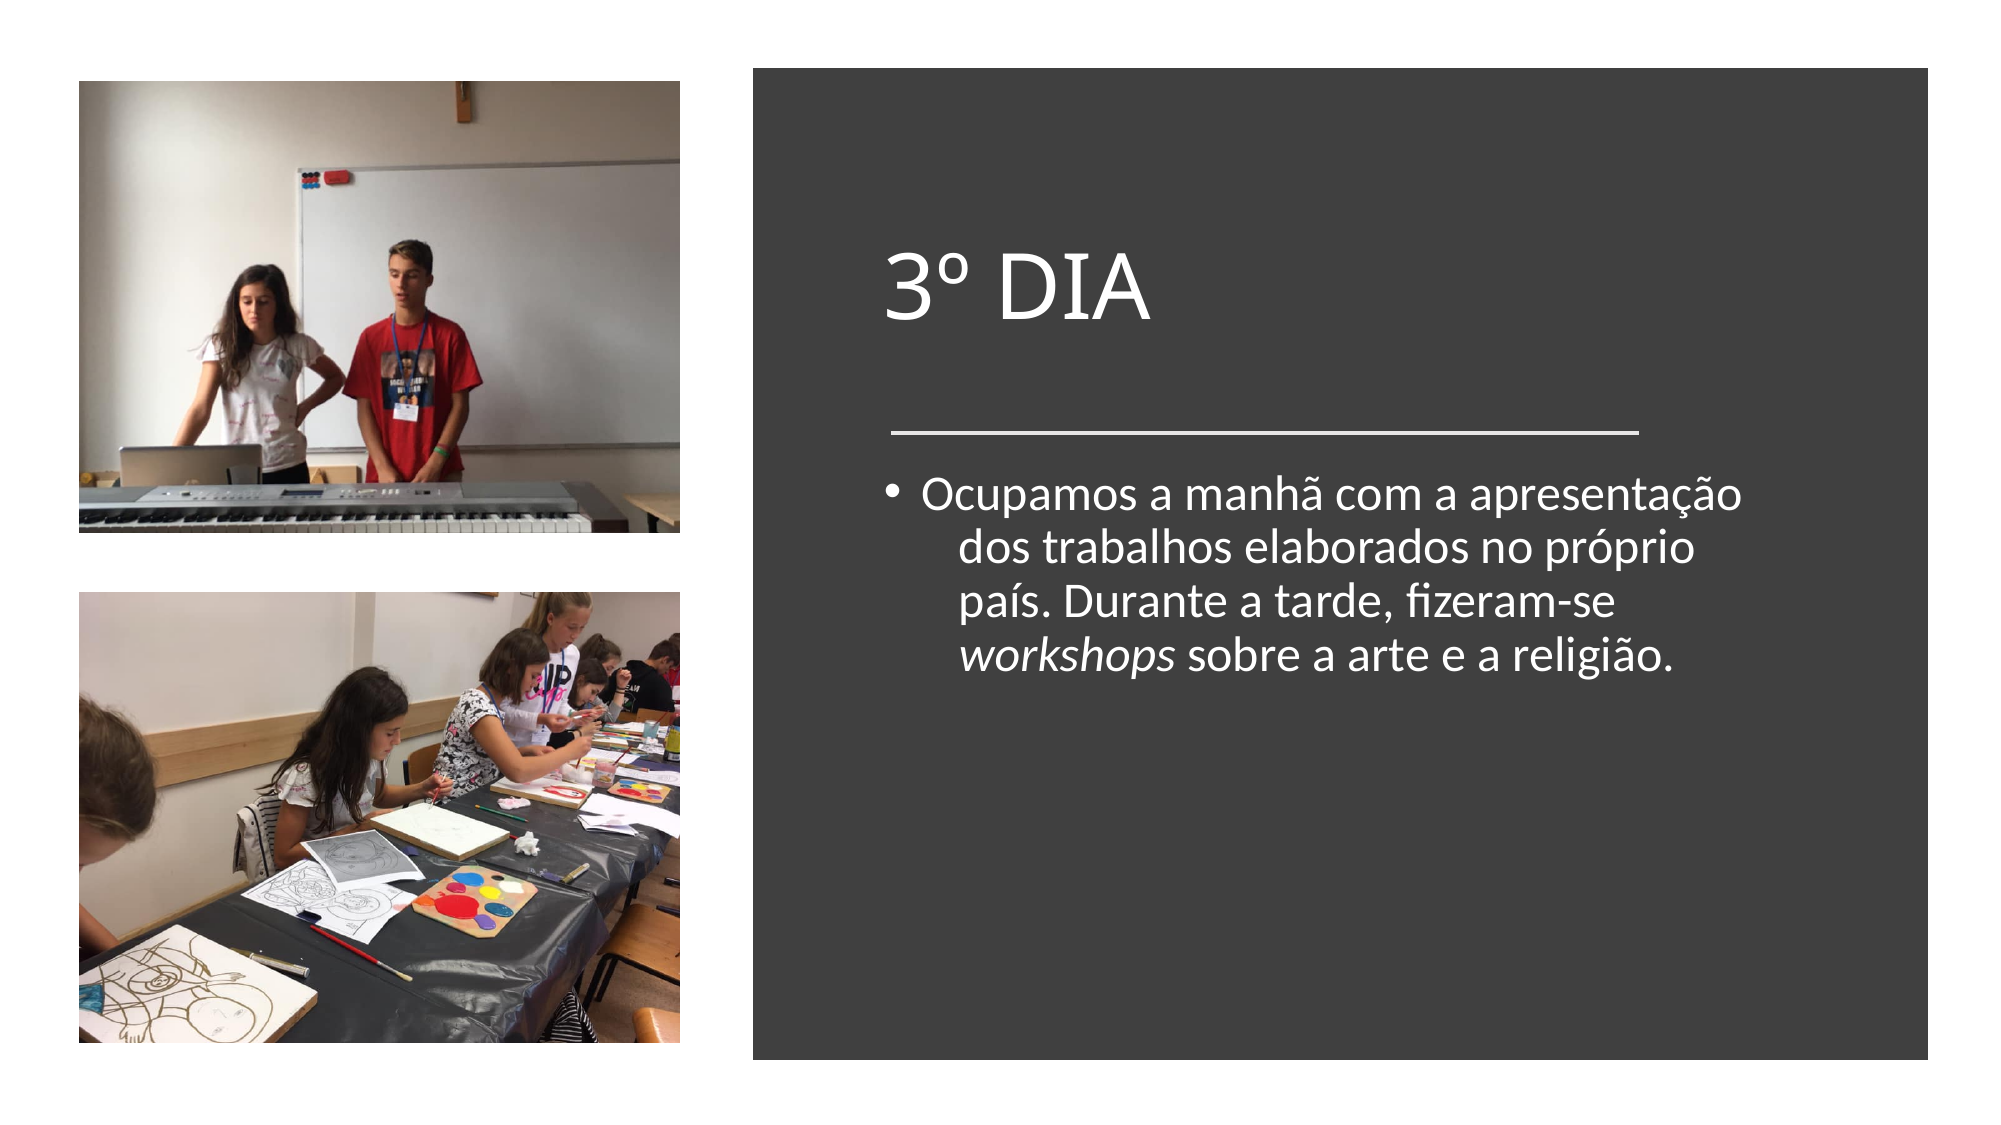

# 3º DIA
Ocupamos a manhã com a apresentação dos trabalhos elaborados no próprio país. Durante a tarde, fizeram-se workshops sobre a arte e a religião.